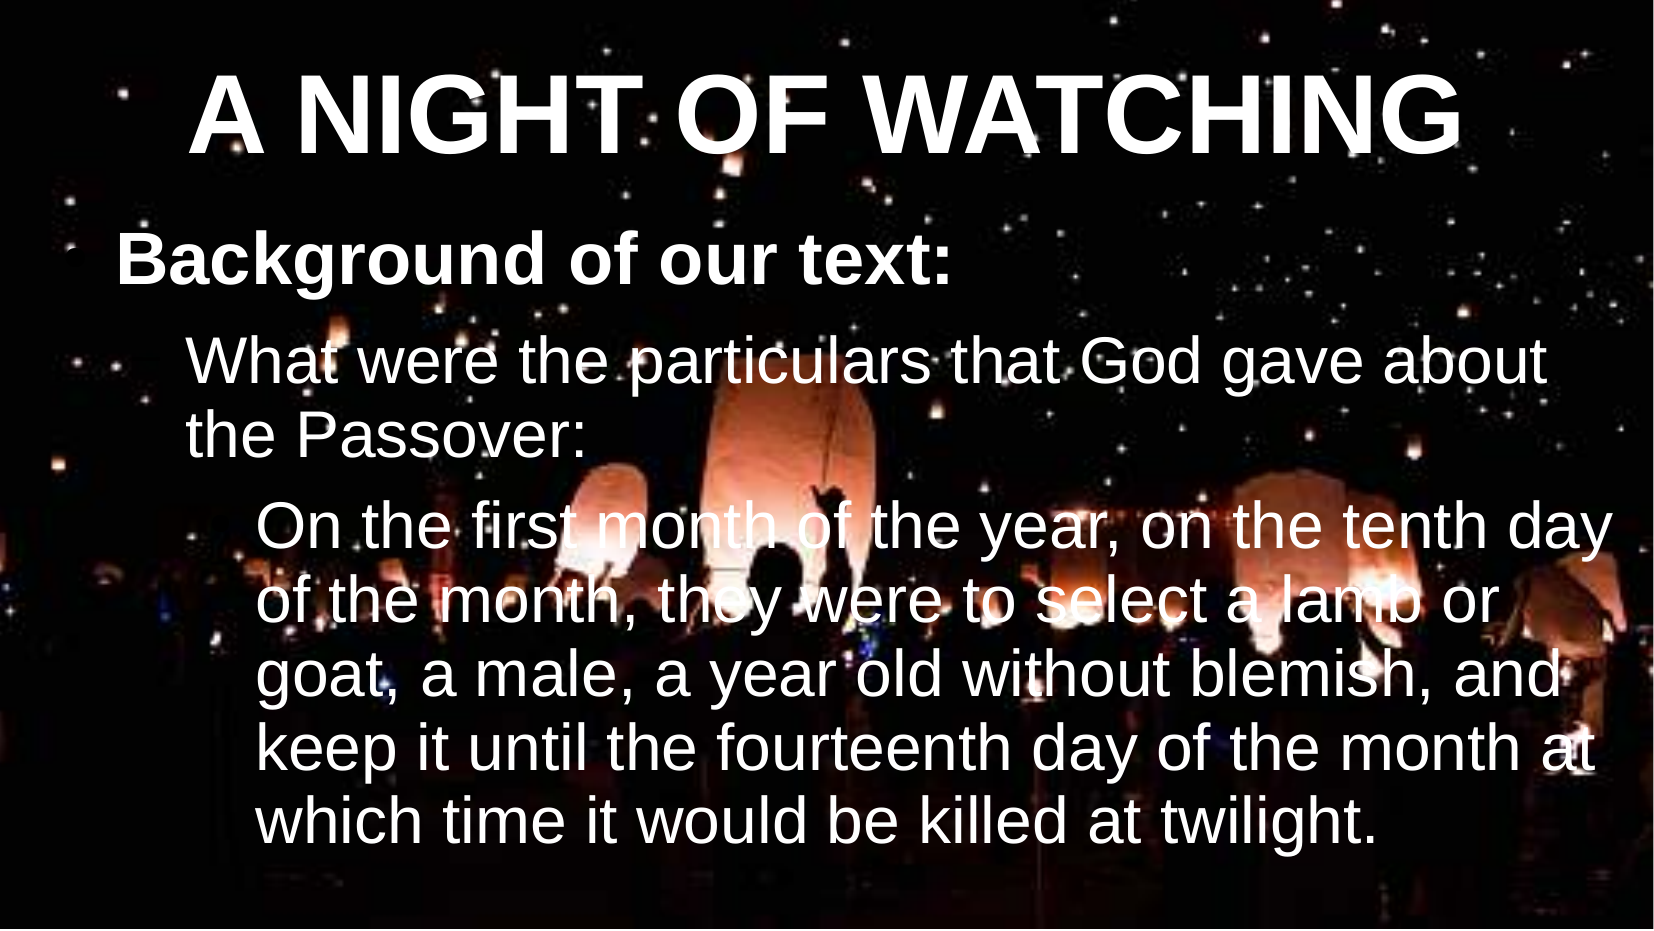

# A NIGHT OF WATCHING
Background of our text:
What were the particulars that God gave about the Passover:
On the first month of the year, on the tenth day of the month, they were to select a lamb or goat, a male, a year old without blemish, and keep it until the fourteenth day of the month at which time it would be killed at twilight.